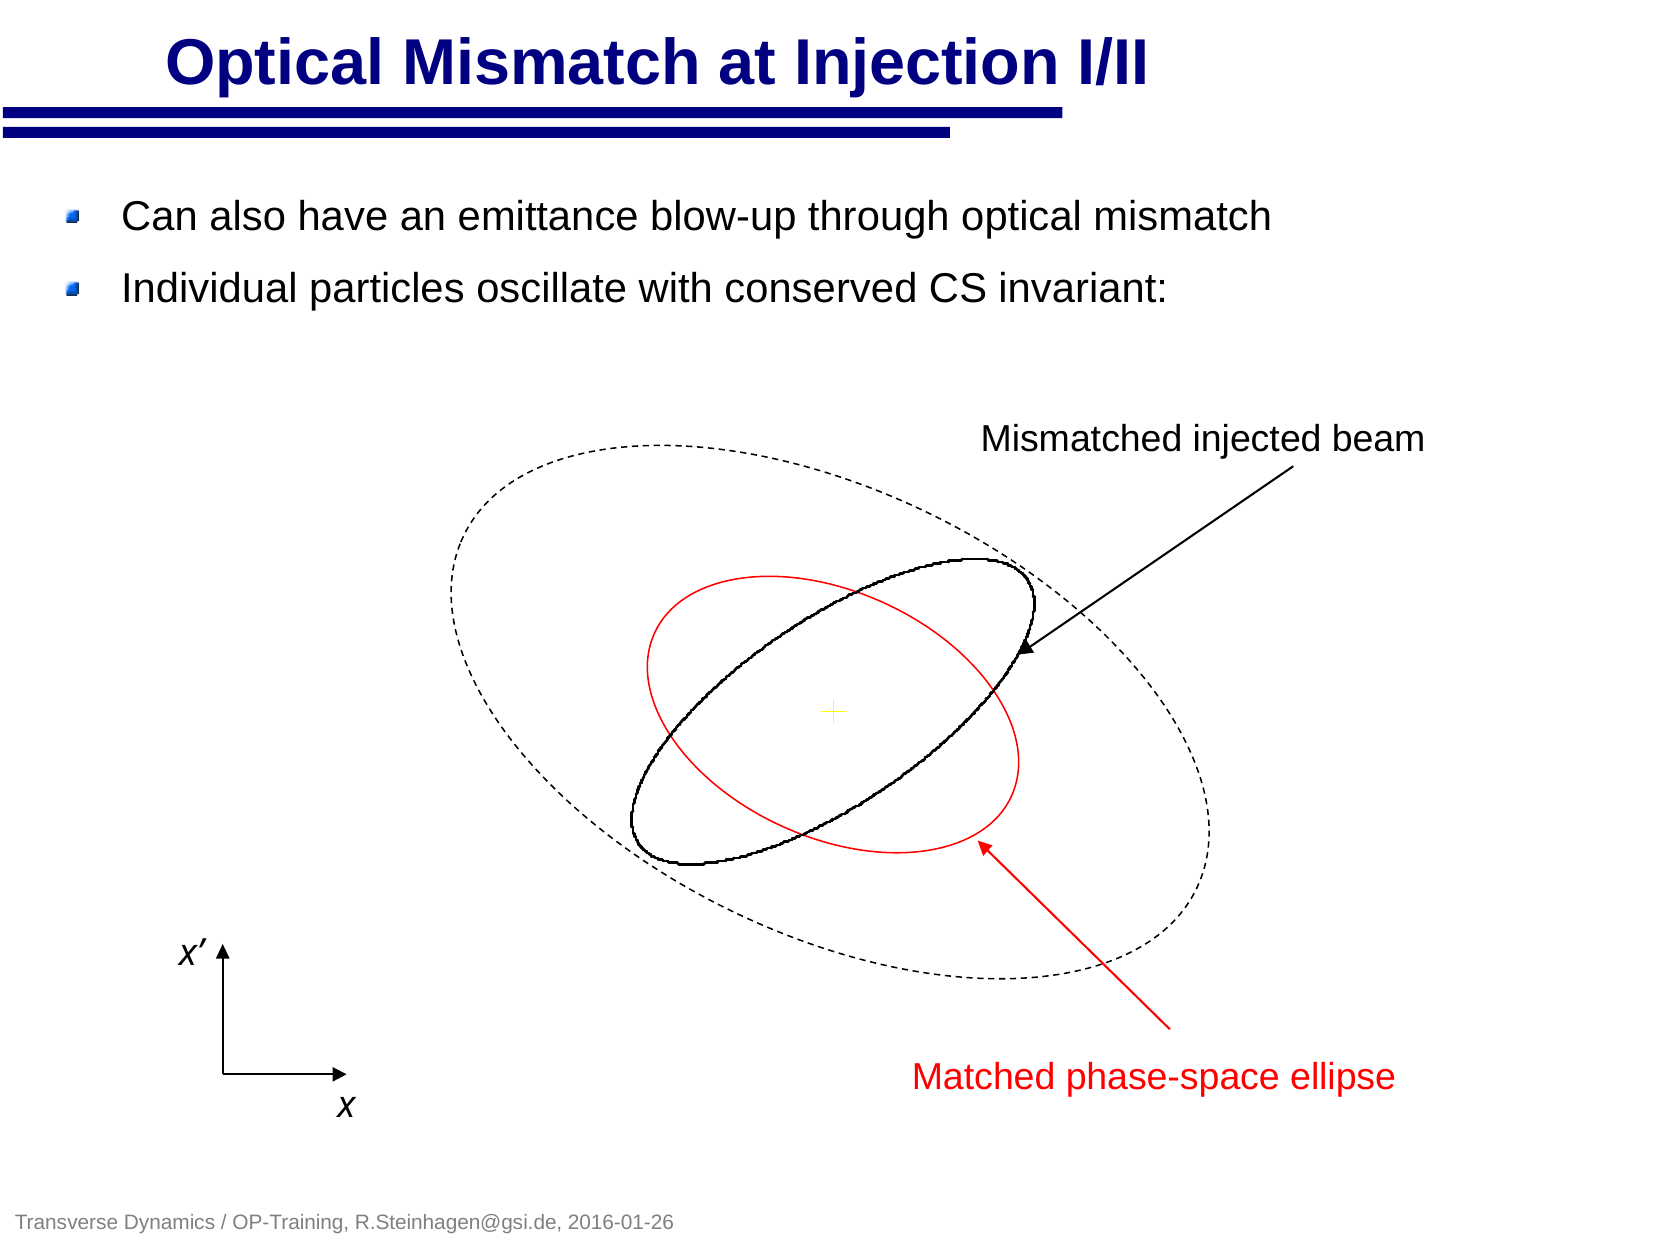

# Optical Mismatch at Injection I/II
Can also have an emittance blow-up through optical mismatch
Individual particles oscillate with conserved CS invariant:
Mismatched injected beam
x’
Matched phase-space ellipse
x